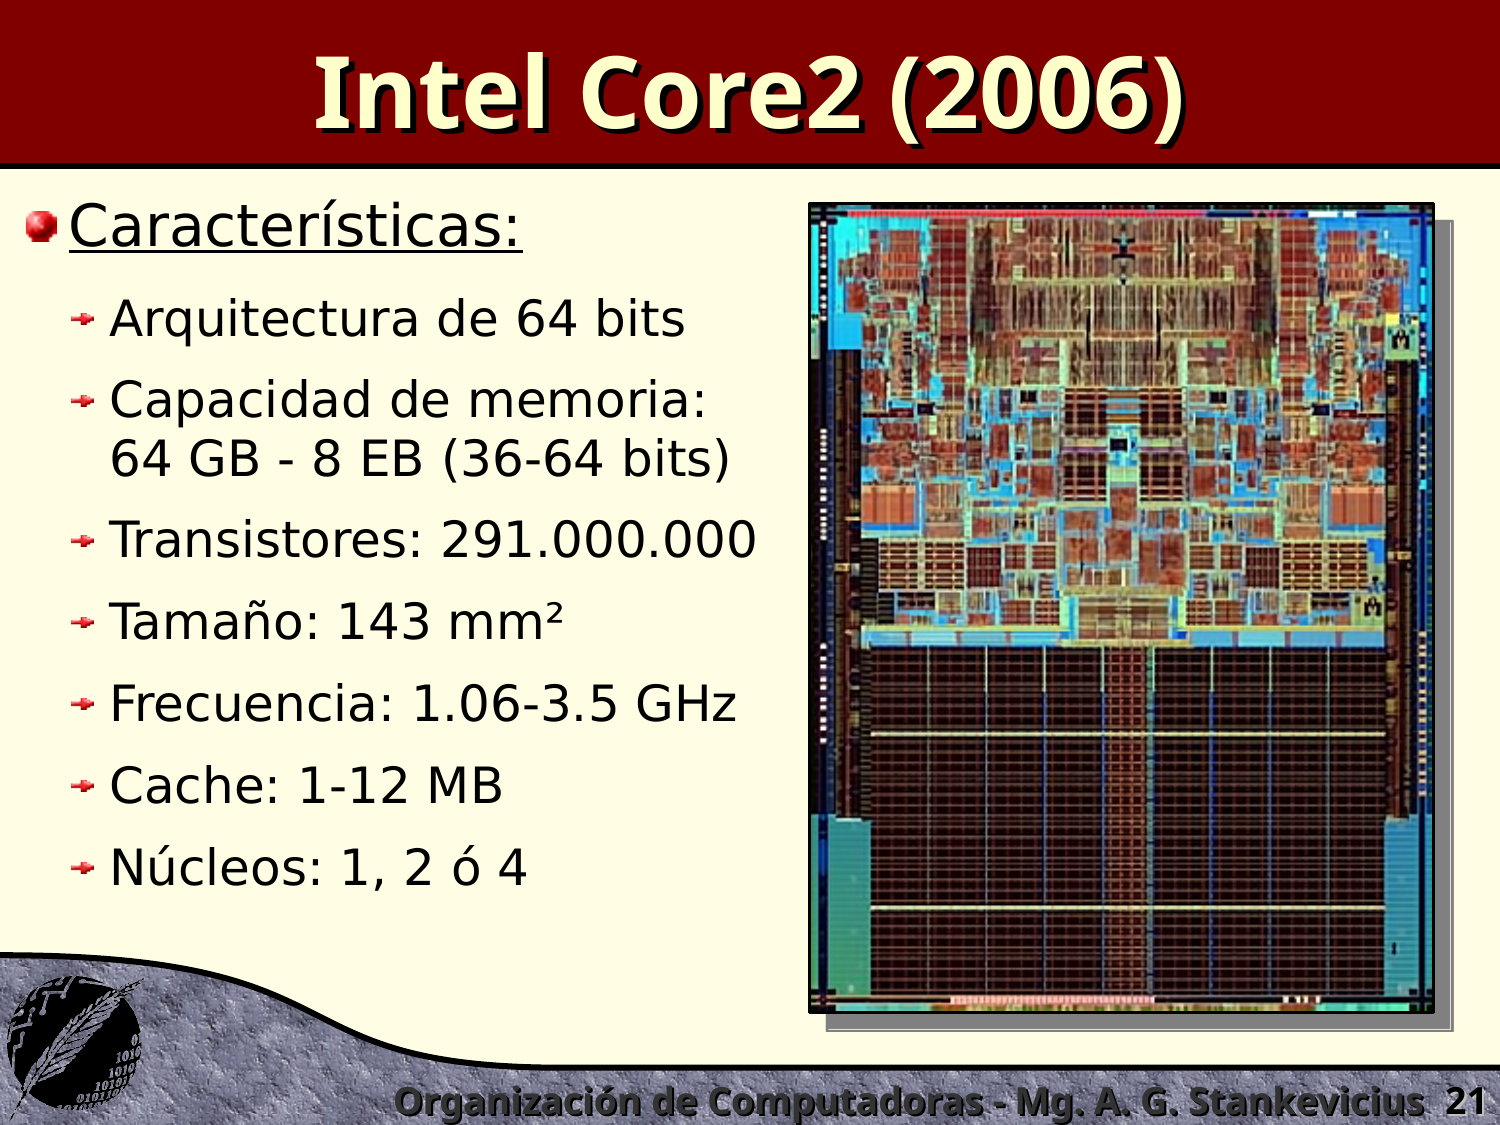

# Intel Core2 (2006)
Características:
Arquitectura de 64 bits
Capacidad de memoria:
64 GB - 8 EB (36-64 bits)
Transistores: 291.000.000
Tamaño: 143 mm²
Frecuencia: 1.06-3.5 GHz
Cache: 1-12 MB
Núcleos: 1, 2 ó 4
21